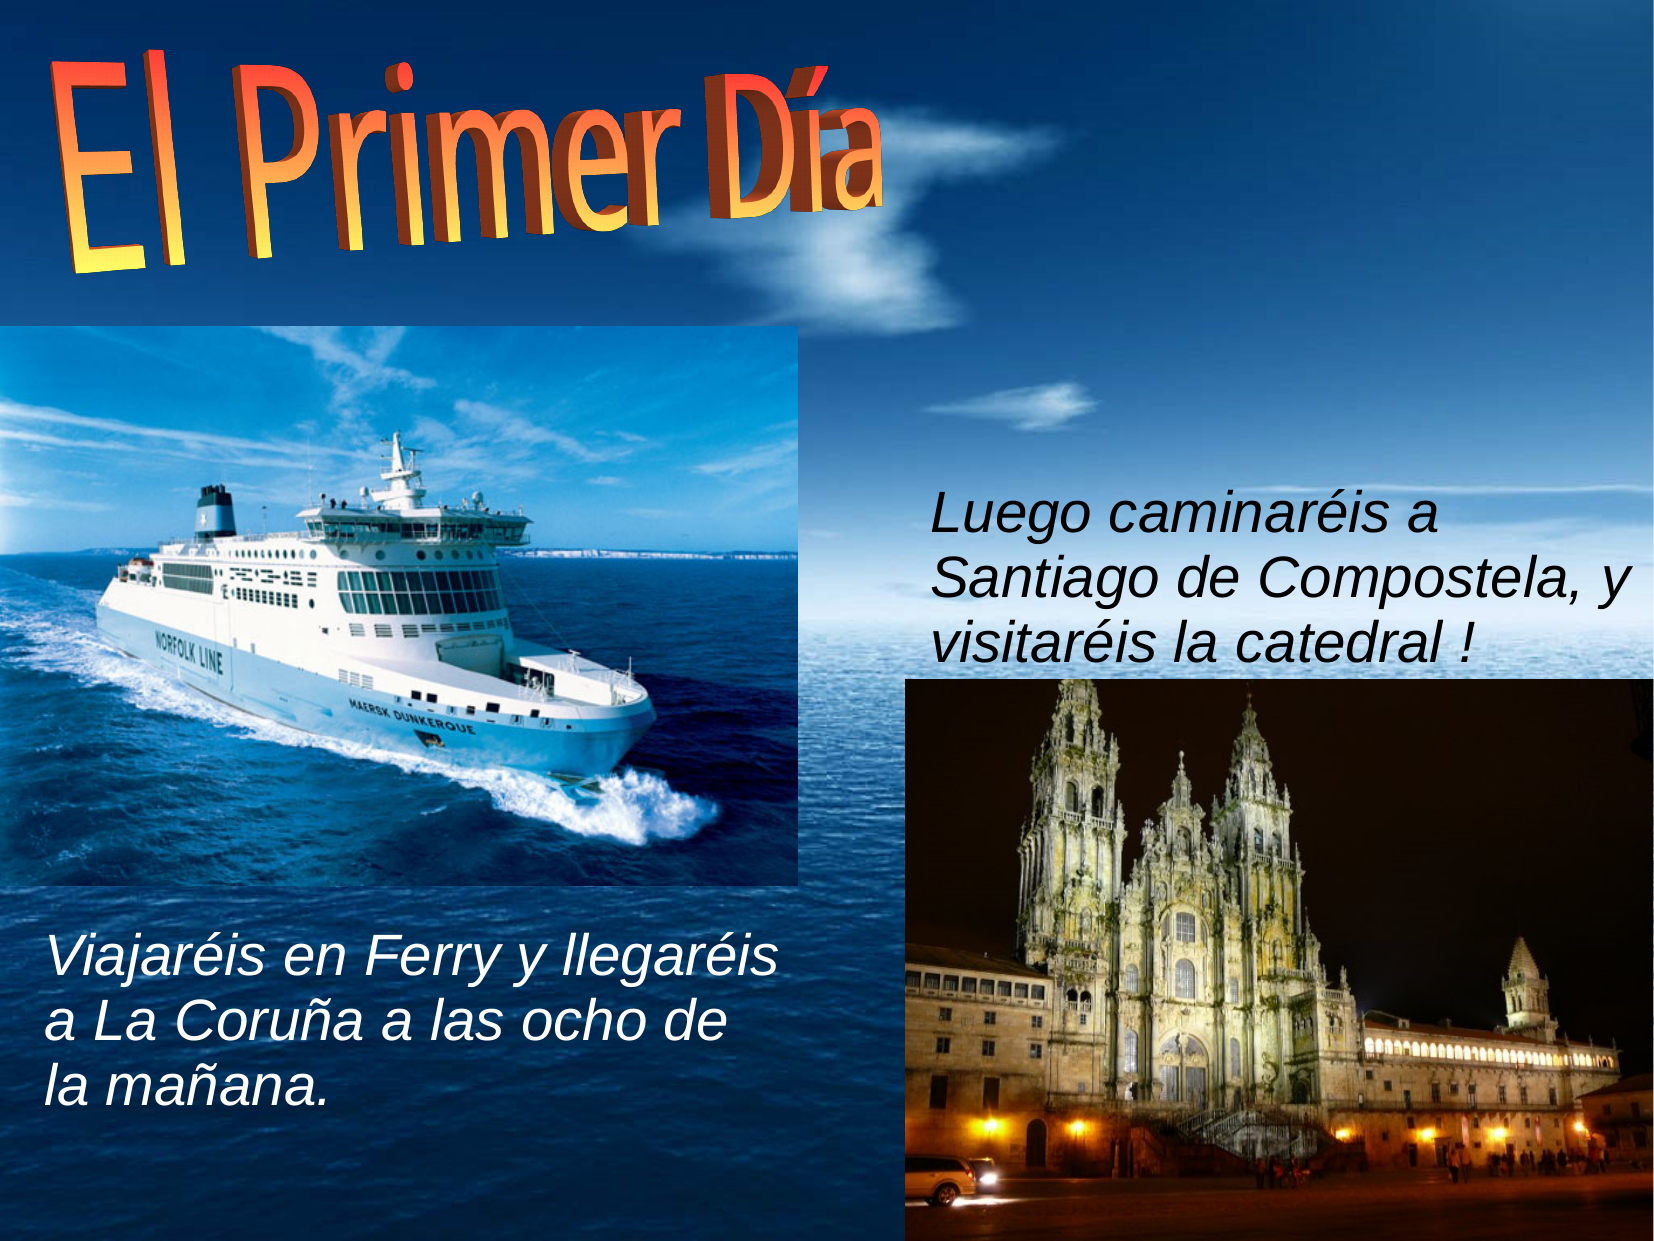

El Primer Día
Luego caminaréis a Santiago de Compostela, y visitaréis la catedral !
Viajaréis en Ferry y llegaréis a La Coruña a las ocho de la mañana.